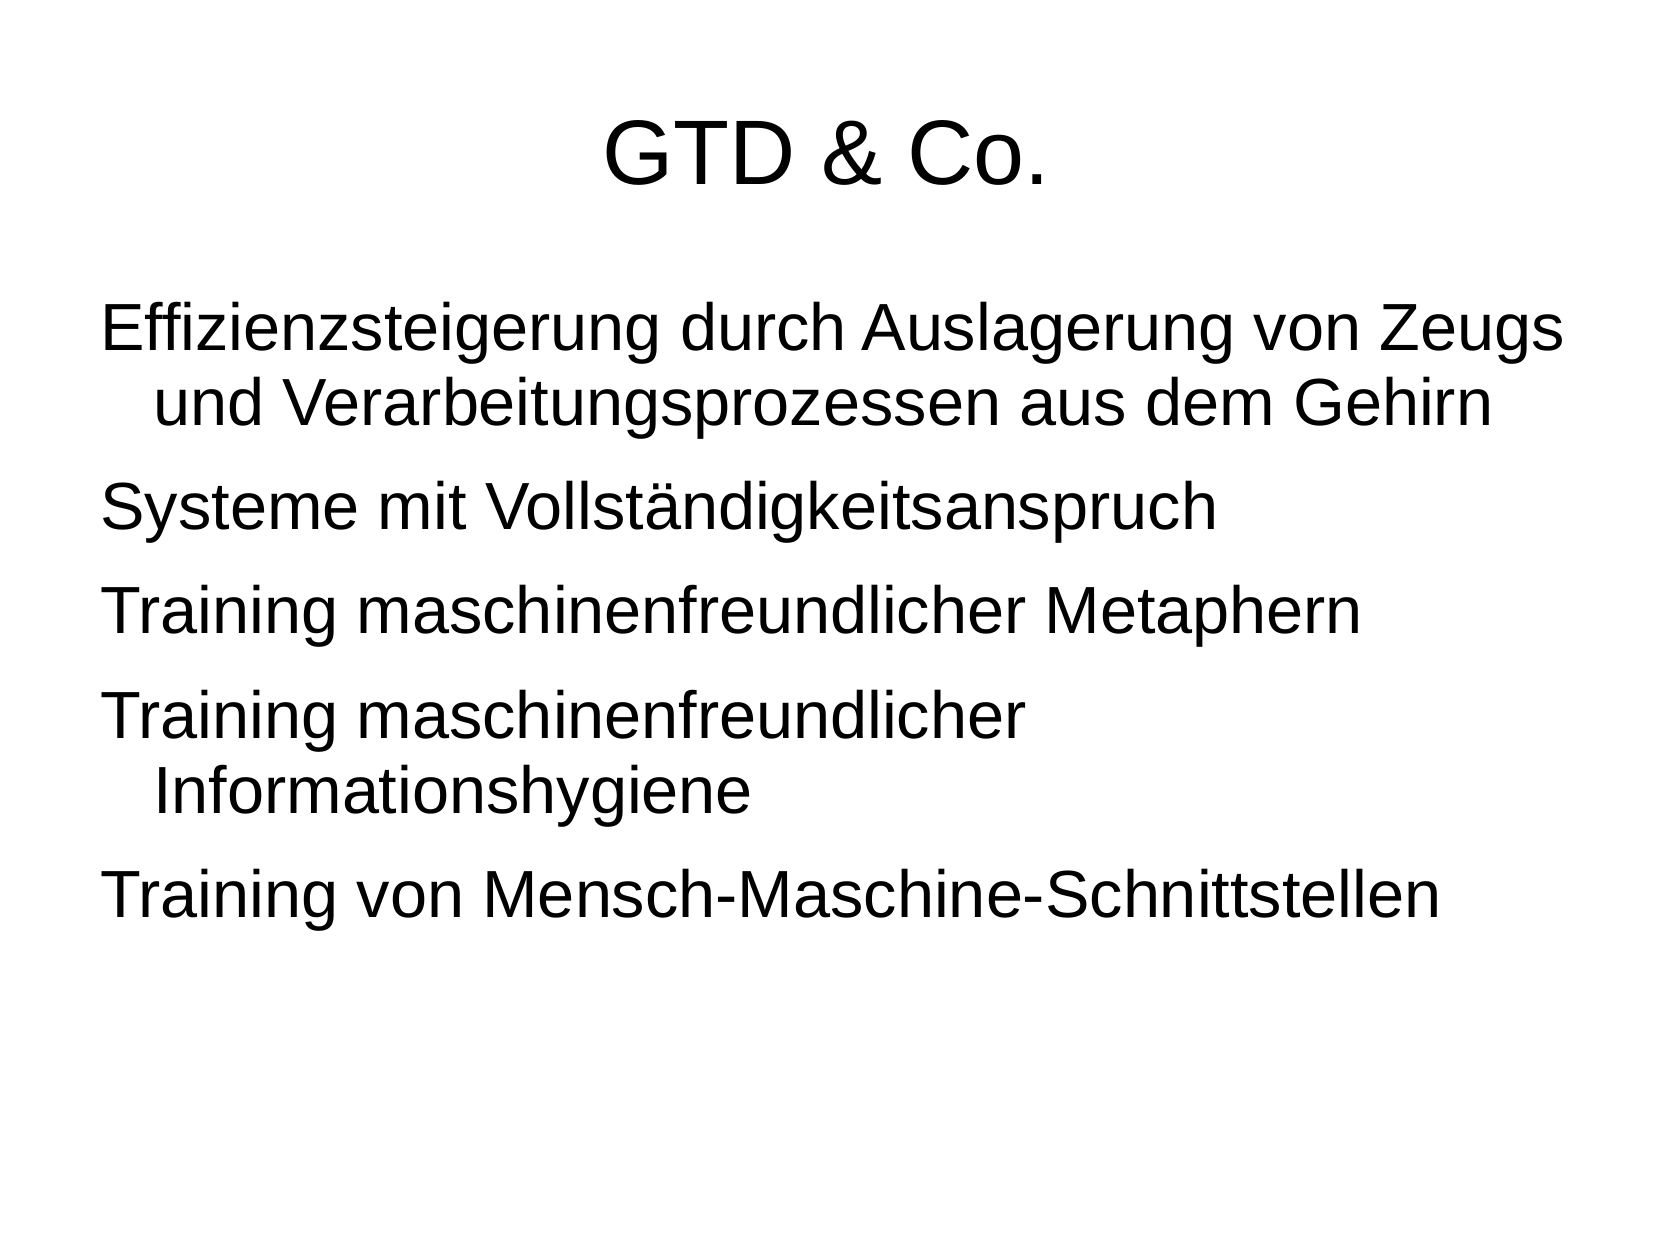

# GTD & Co.
Effizienzsteigerung durch Auslagerung von Zeugs und Verarbeitungsprozessen aus dem Gehirn
Systeme mit Vollständigkeitsanspruch
Training maschinenfreundlicher Metaphern
Training maschinenfreundlicher Informationshygiene
Training von Mensch-Maschine-Schnittstellen